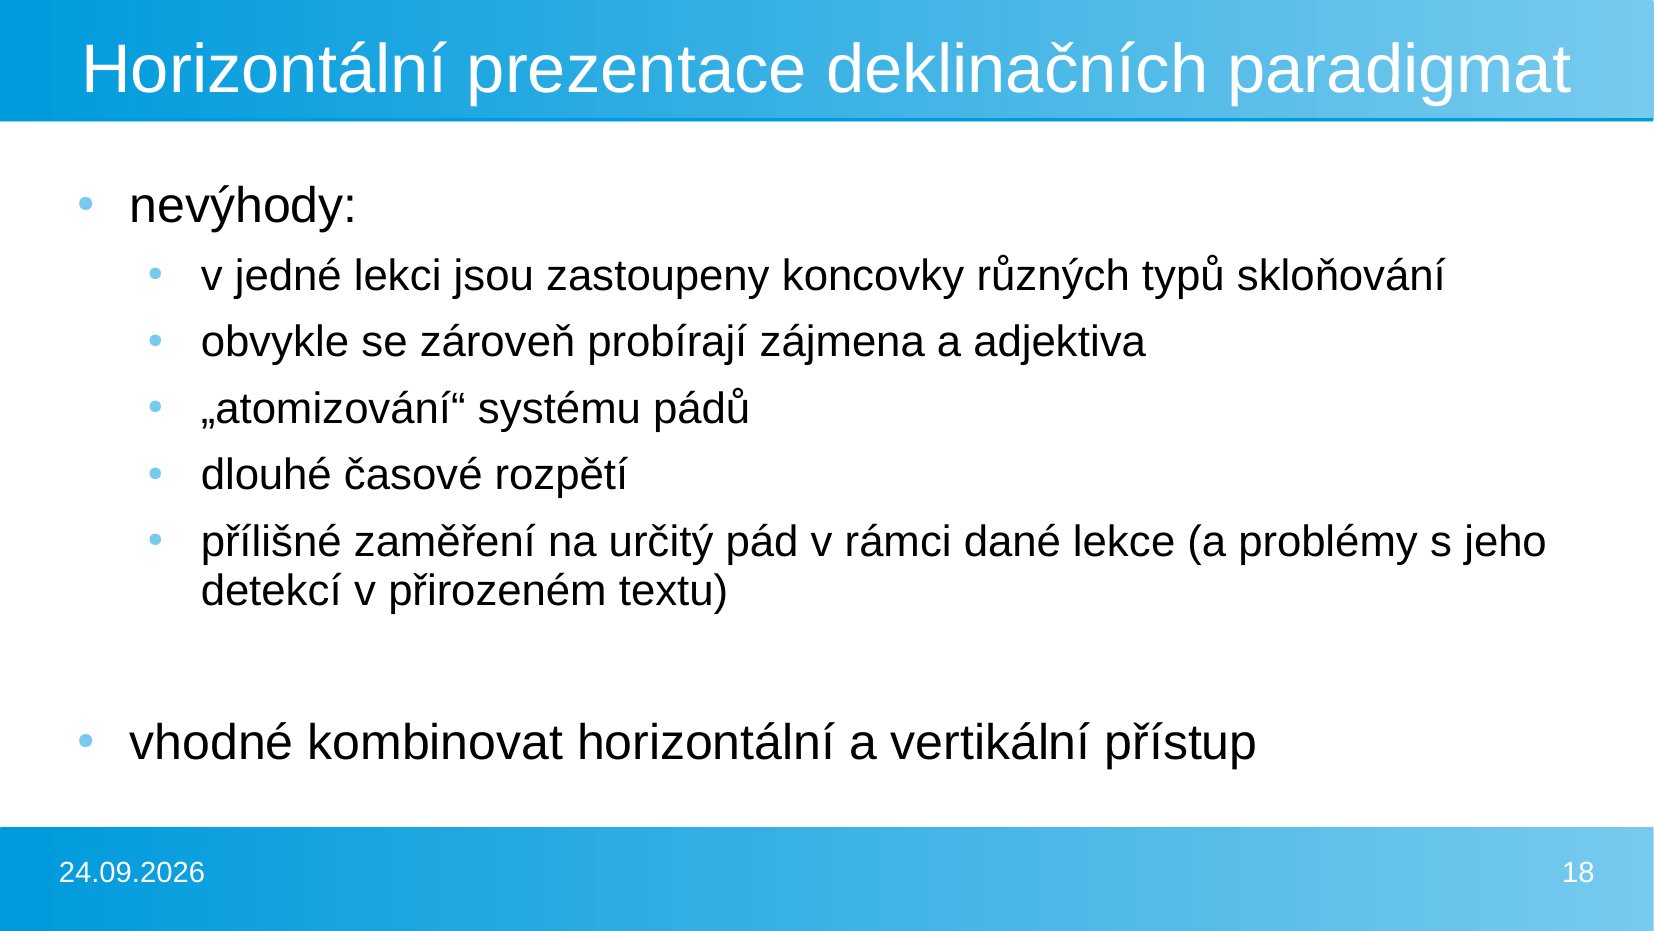

# Horizontální prezentace deklinačních paradigmat
nevýhody:
v jedné lekci jsou zastoupeny koncovky různých typů skloňování
obvykle se zároveň probírají zájmena a adjektiva
„atomizování“ systému pádů
dlouhé časové rozpětí
přílišné zaměření na určitý pád v rámci dané lekce (a problémy s jeho detekcí v přirozeném textu)
vhodné kombinovat horizontální a vertikální přístup
18